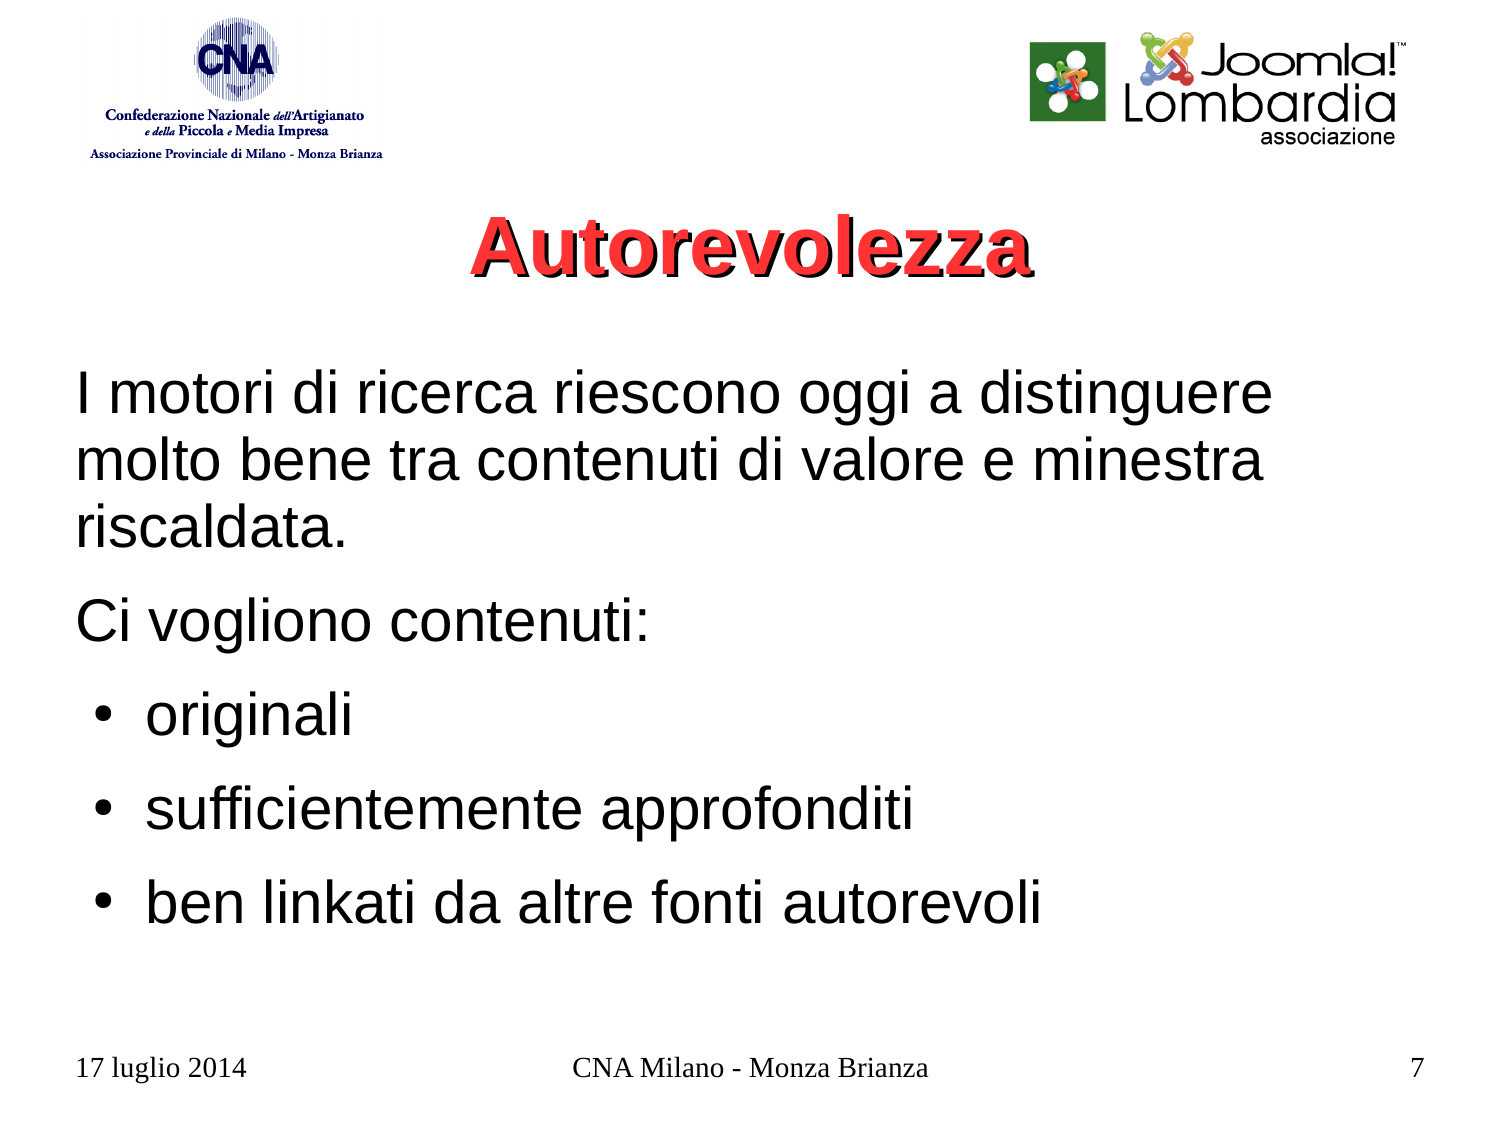

# Autorevolezza
I motori di ricerca riescono oggi a distinguere molto bene tra contenuti di valore e minestra riscaldata.
Ci vogliono contenuti:
originali
sufficientemente approfonditi
ben linkati da altre fonti autorevoli
17 luglio 2014
CNA Milano - Monza Brianza
7